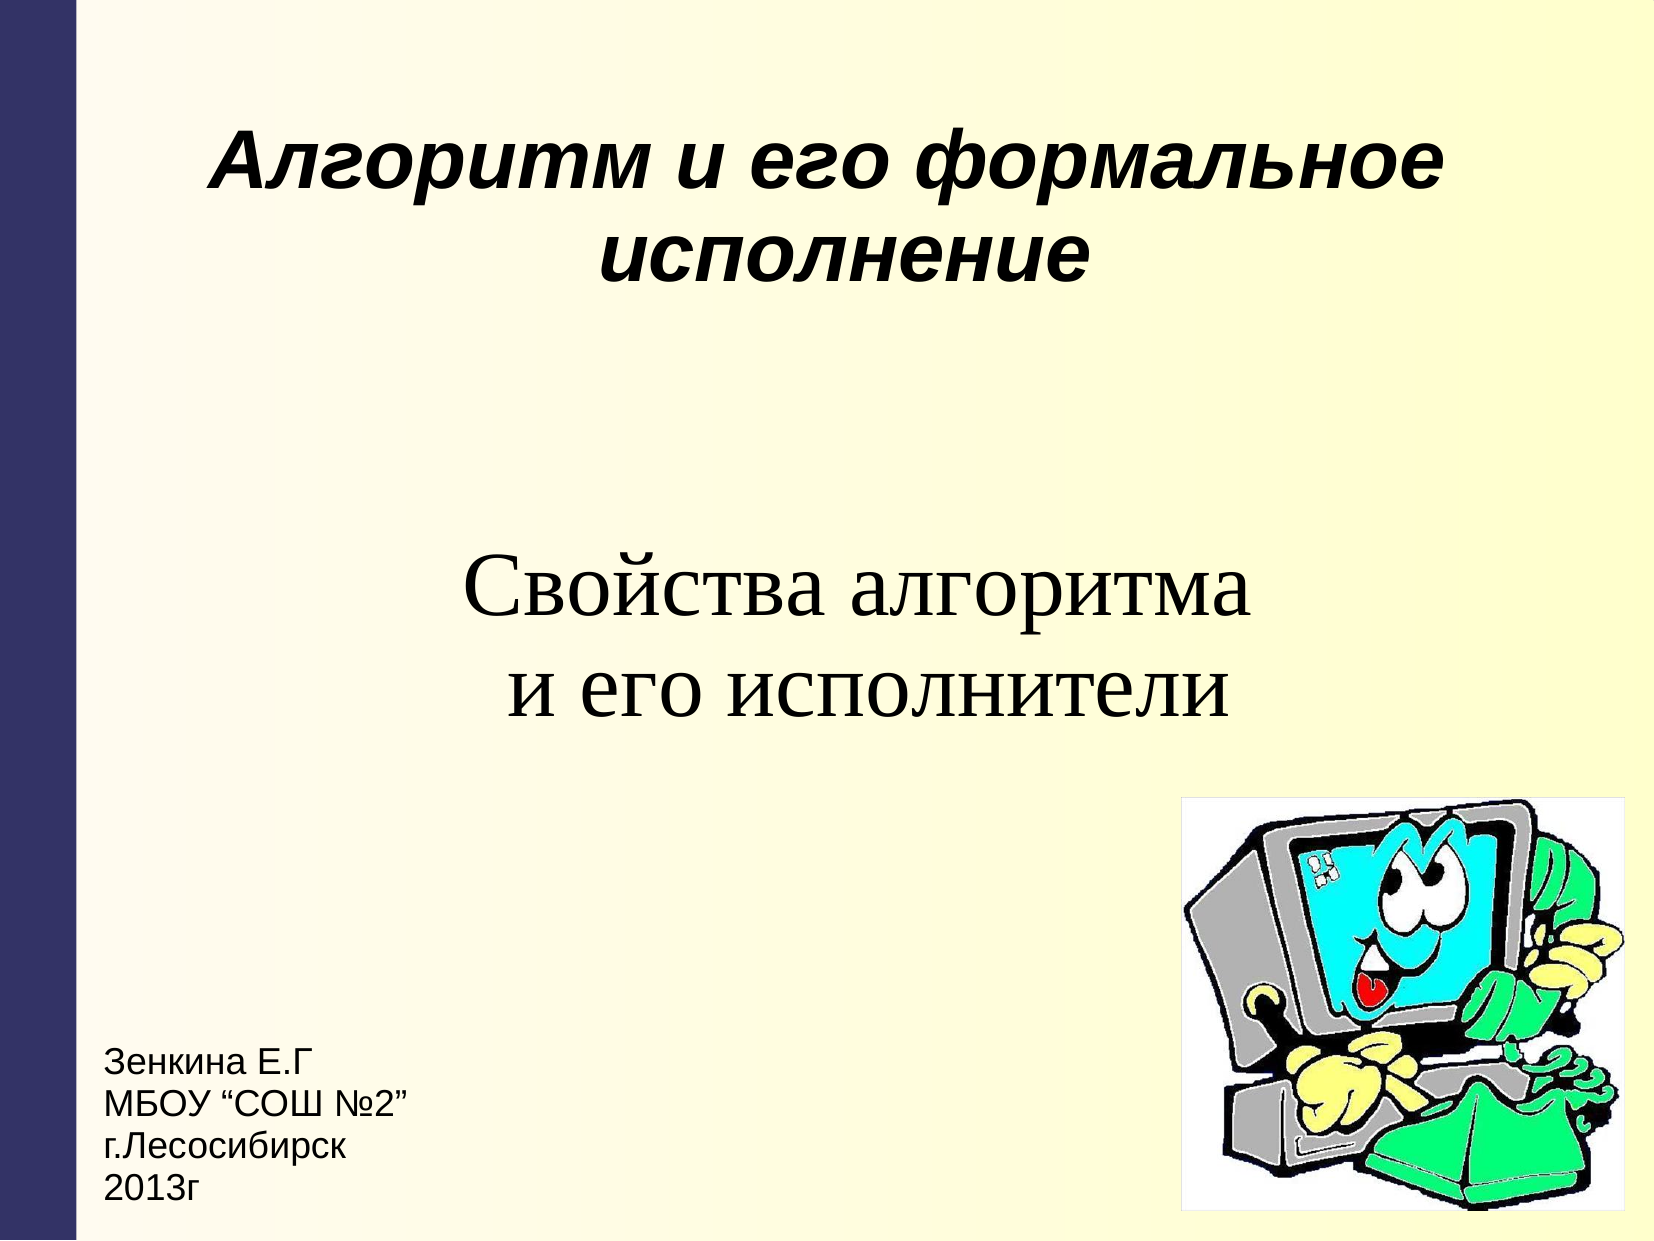

# Алгоритм и его формальное исполнение
Свойства алгоритма
и его исполнители
Зенкина Е.Г
МБОУ “СОШ №2”
г.Лесосибирск
2013г